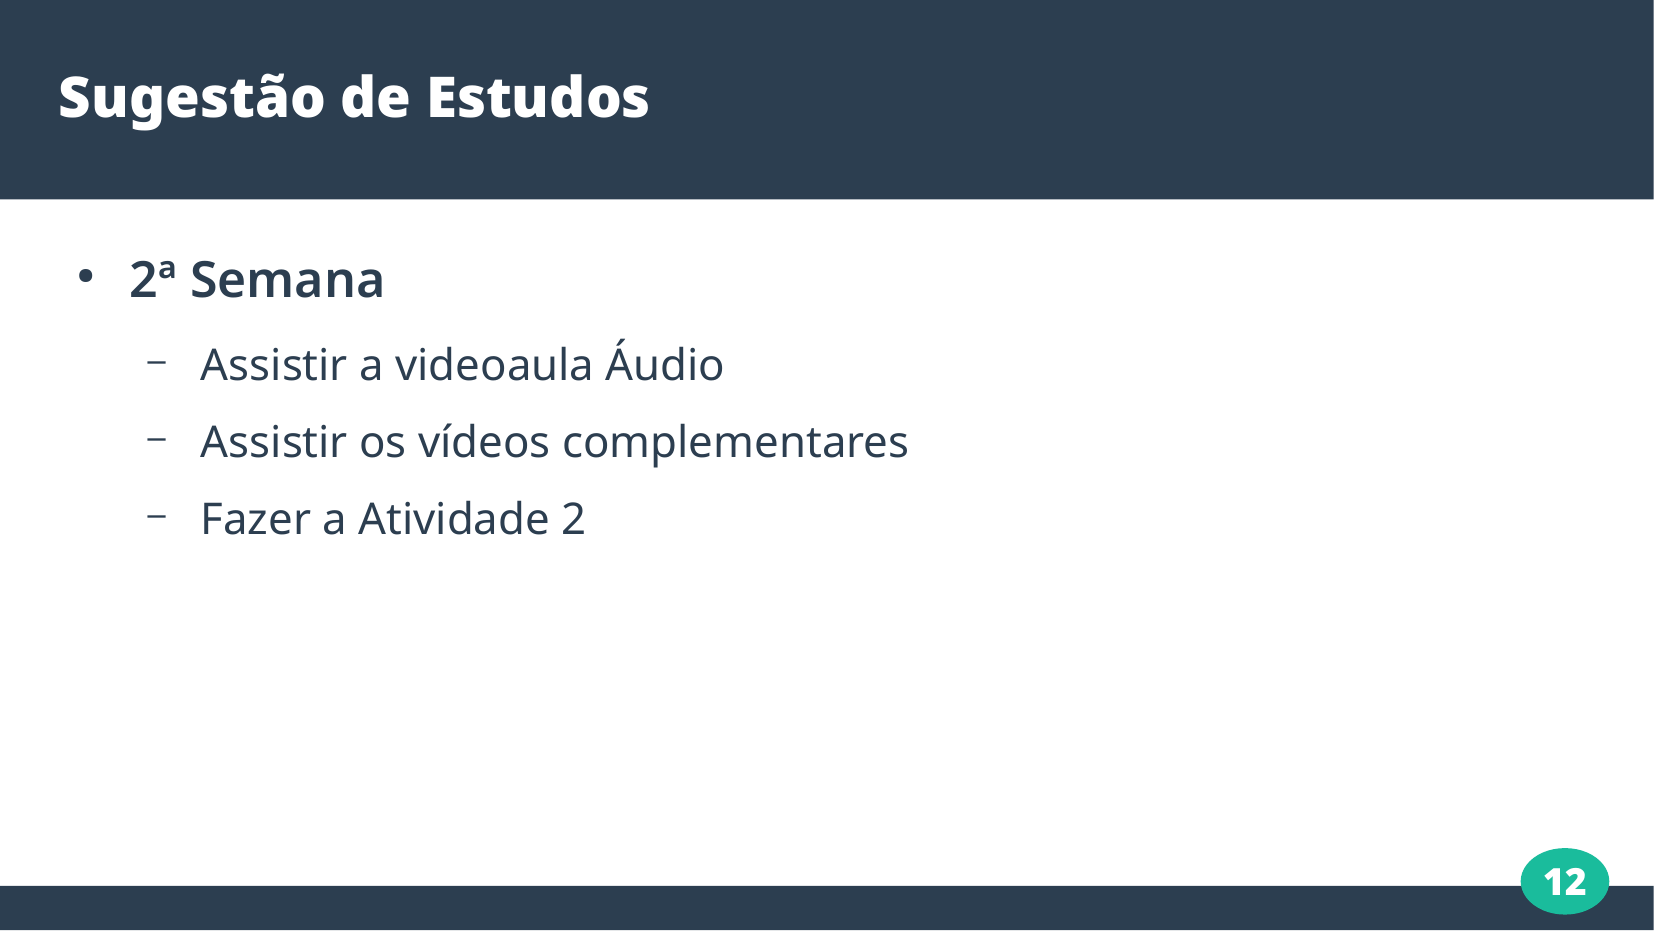

# Sugestão de Estudos
2ª Semana
Assistir a videoaula Áudio
Assistir os vídeos complementares
Fazer a Atividade 2
12